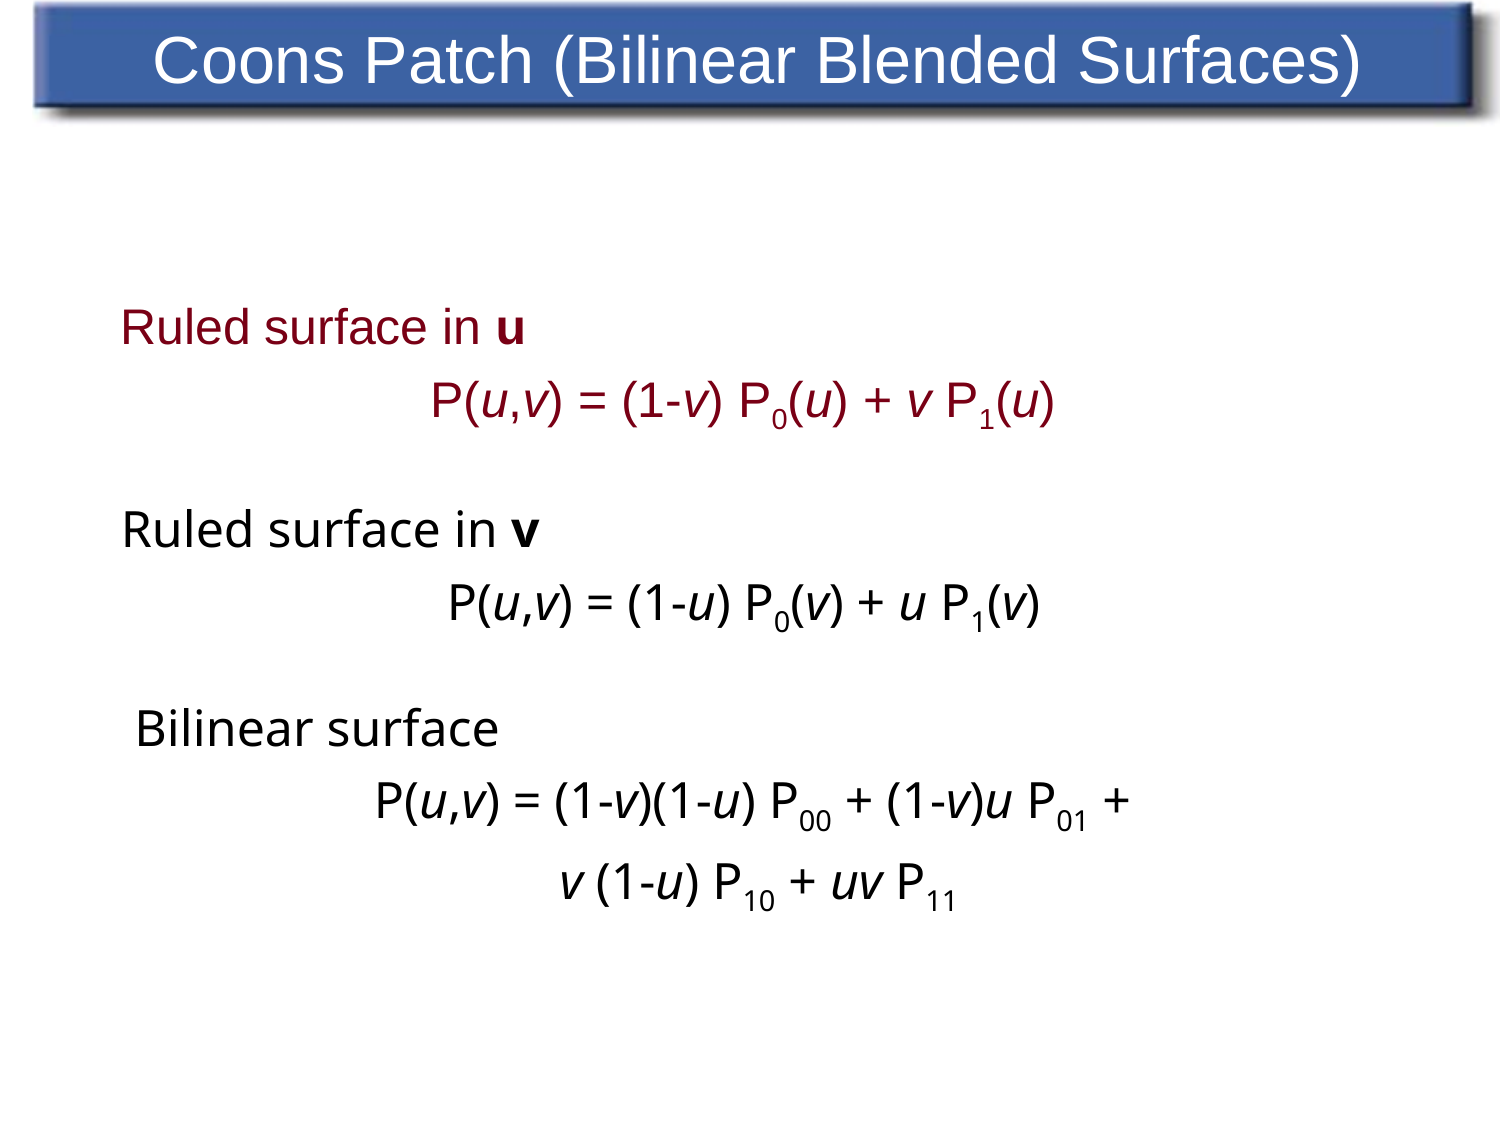

# Coons Patch (Bilinear Blended Surfaces)
Ruled surface in u
P(u,v) = (1-v) P0(u) + v P1(u)
Ruled surface in v
P(u,v) = (1-u) P0(v) + u P1(v)
Bilinear surface
P(u,v) = (1-v)(1-u) P00 + (1-v)u P01 +
v (1-u) P10 + uv P11